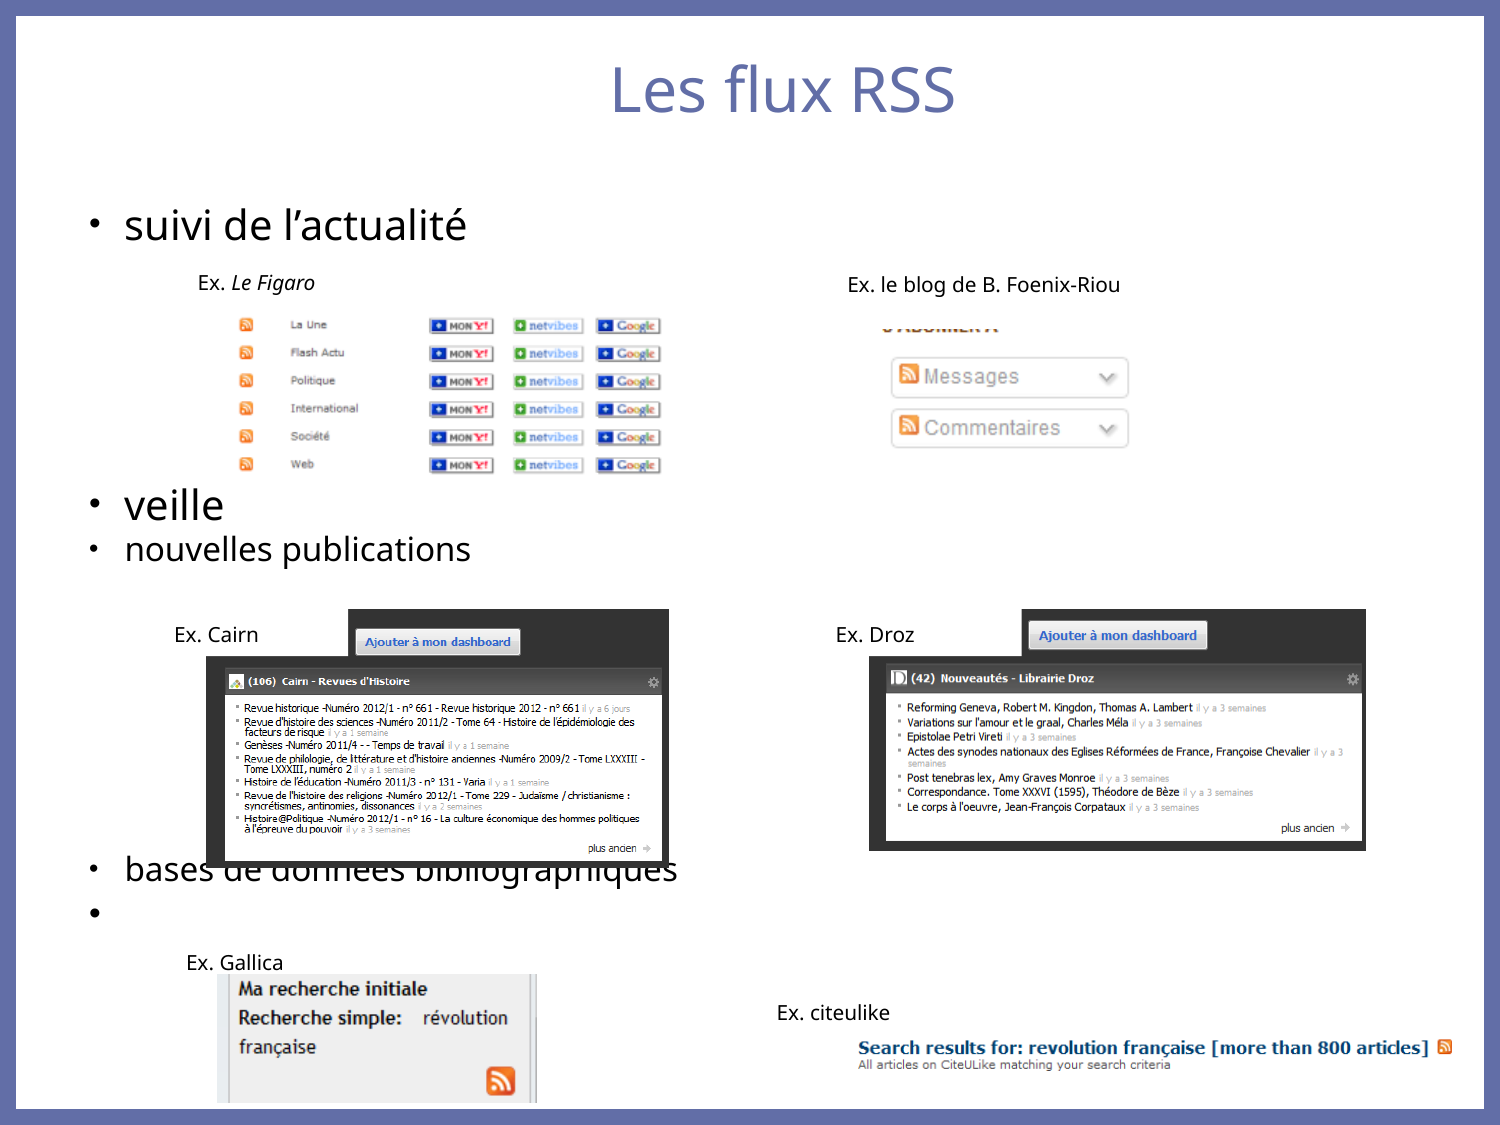

Les flux RSS
suivi de l’actualité
veille
nouvelles publications
bases de données bibliographiques
Ex. Le Figaro
Ex. le blog de B. Foenix-Riou
Ex. Cairn
Ex. Droz
Ex. Gallica
Ex. citeulike